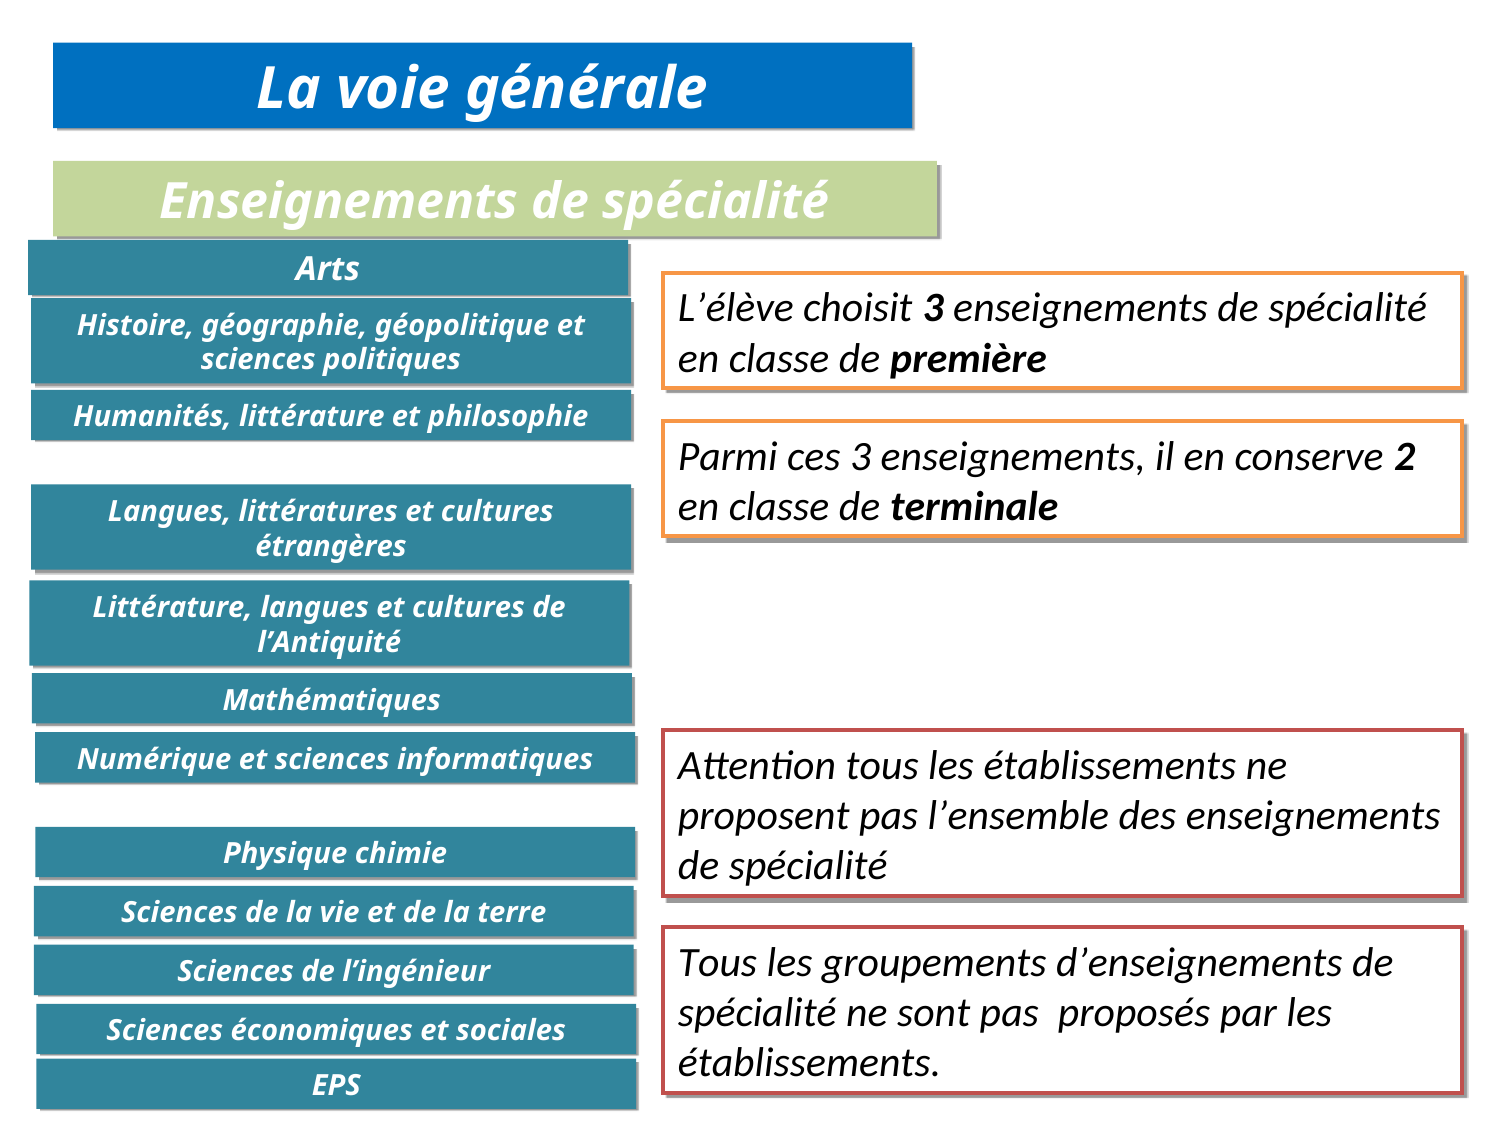

La voie générale
Enseignements de spécialité
Arts
L’élève choisit 3 enseignements de spécialité en classe de première
Histoire, géographie, géopolitique et sciences politiques
Humanités, littérature et philosophie
Parmi ces 3 enseignements, il en conserve 2 en classe de terminale
Langues, littératures et cultures étrangères
Littérature, langues et cultures de l’Antiquité
Mathématiques
Attention tous les établissements ne proposent pas l’ensemble des enseignements de spécialité
Numérique et sciences informatiques
Physique chimie
Sciences de la vie et de la terre
Tous les groupements d’enseignements de spécialité ne sont pas proposés par les établissements.
Sciences de l’ingénieur
Sciences économiques et sociales
EPS